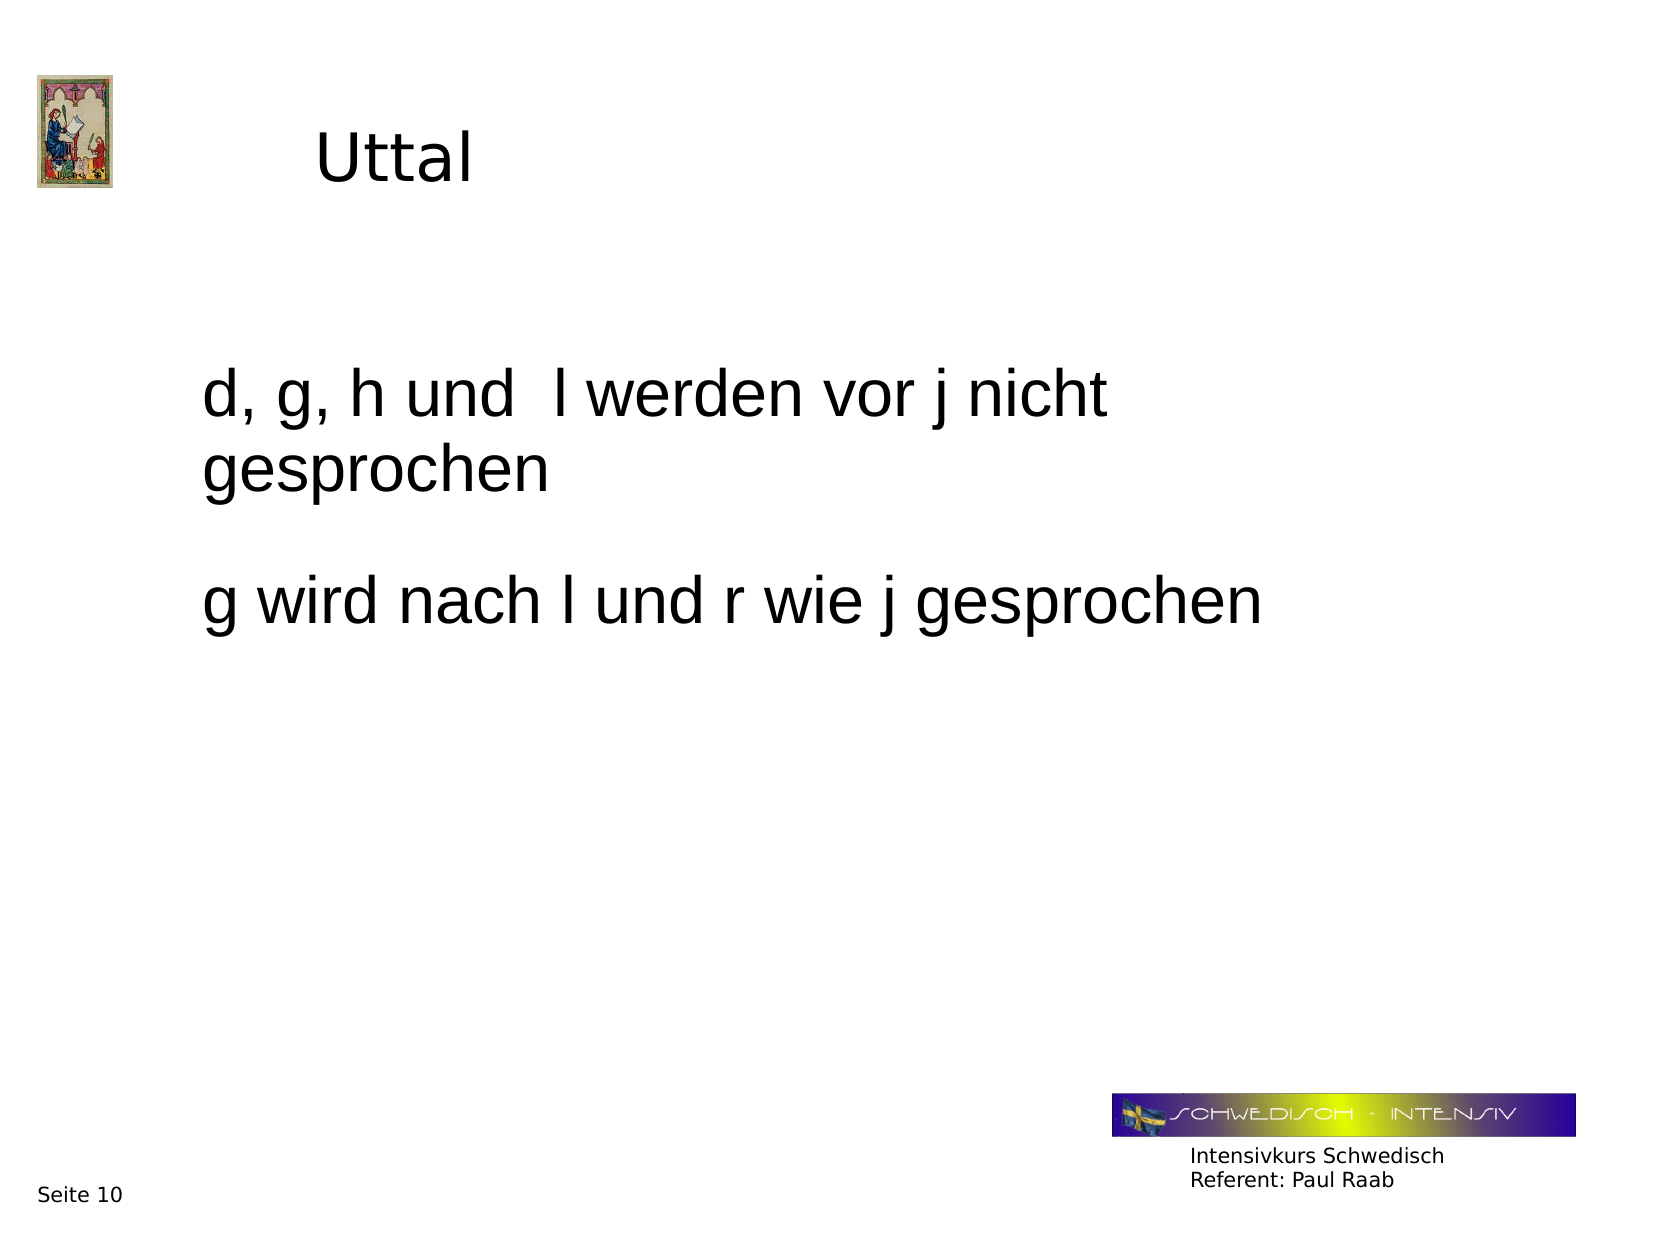

Uttal
d, g, h und l werden vor j nicht gesprochen
g wird nach l und r wie j gesprochen